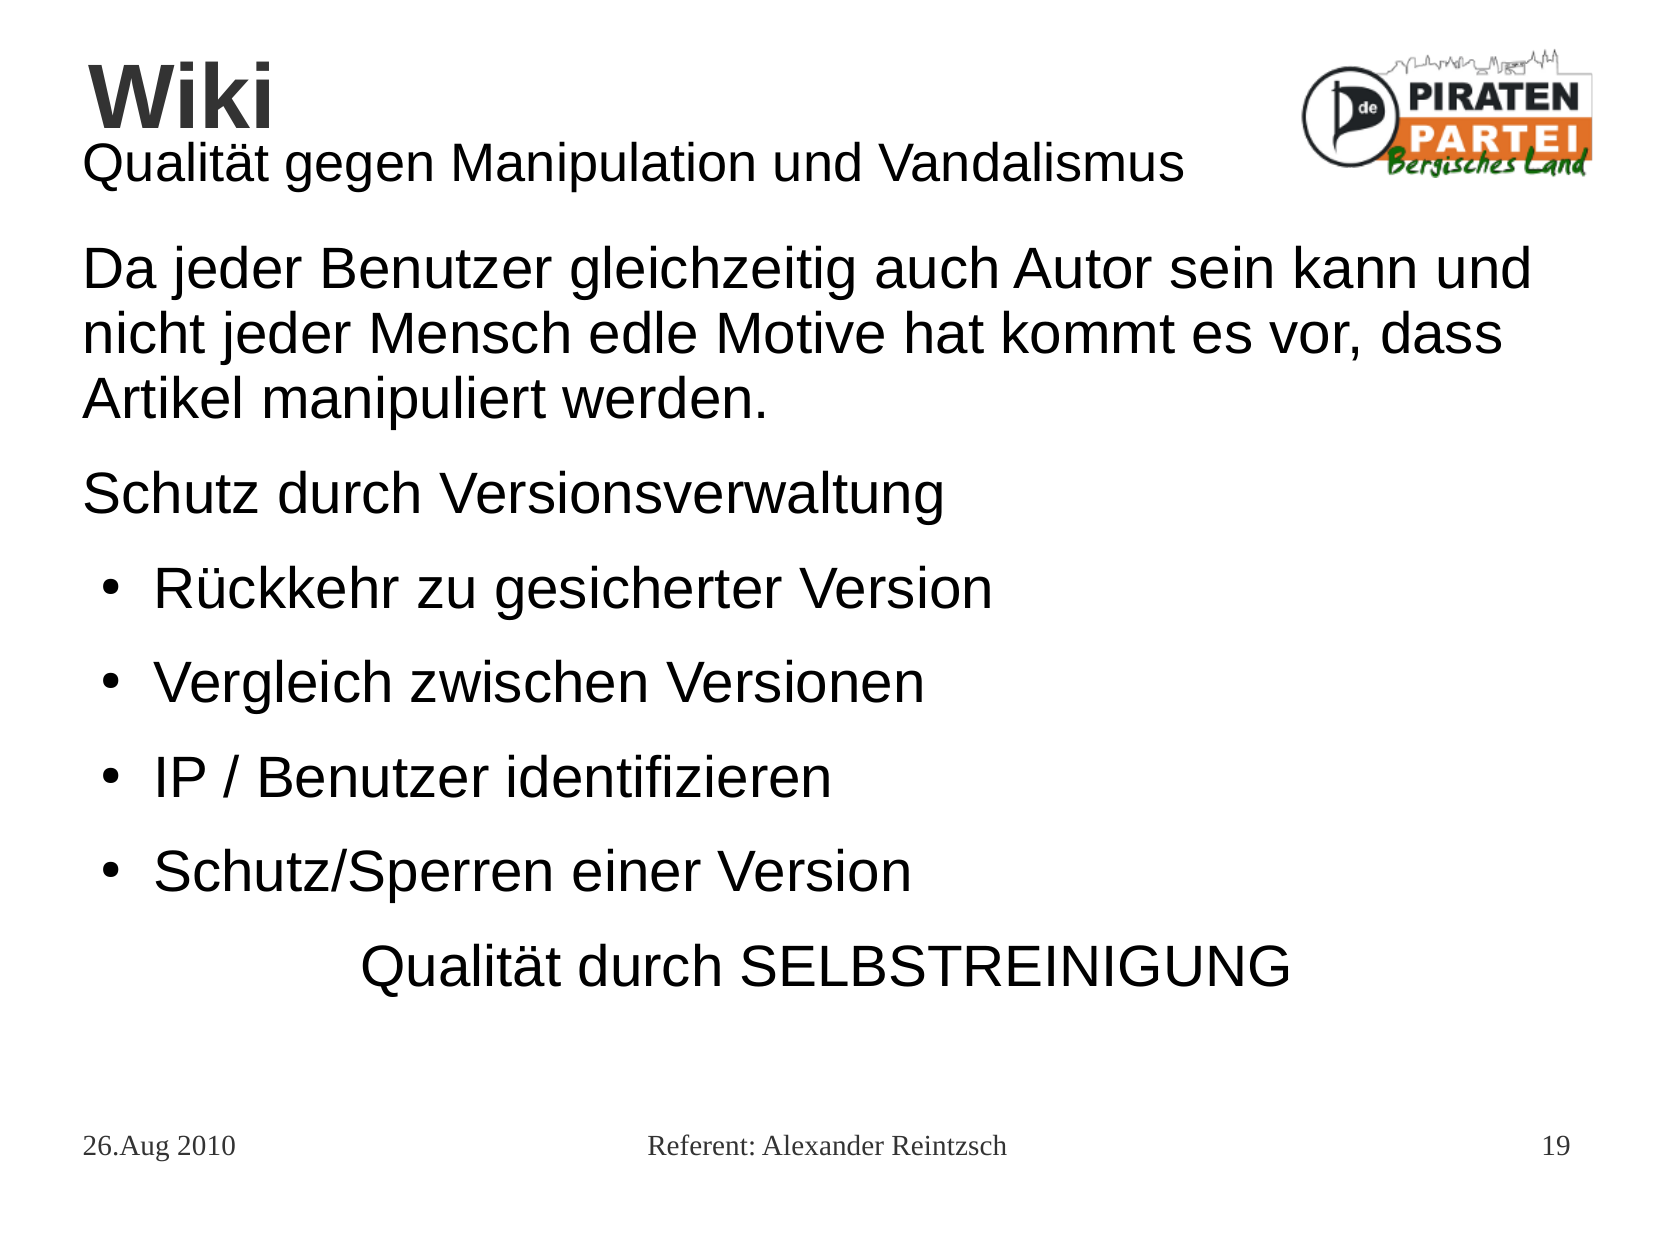

# Qualität gegen Manipulation und Vandalismus
Da jeder Benutzer gleichzeitig auch Autor sein kann und nicht jeder Mensch edle Motive hat kommt es vor, dass Artikel manipuliert werden.
Schutz durch Versionsverwaltung
Rückkehr zu gesicherter Version
Vergleich zwischen Versionen
IP / Benutzer identifizieren
Schutz/Sperren einer Version
Qualität durch SELBSTREINIGUNG
19